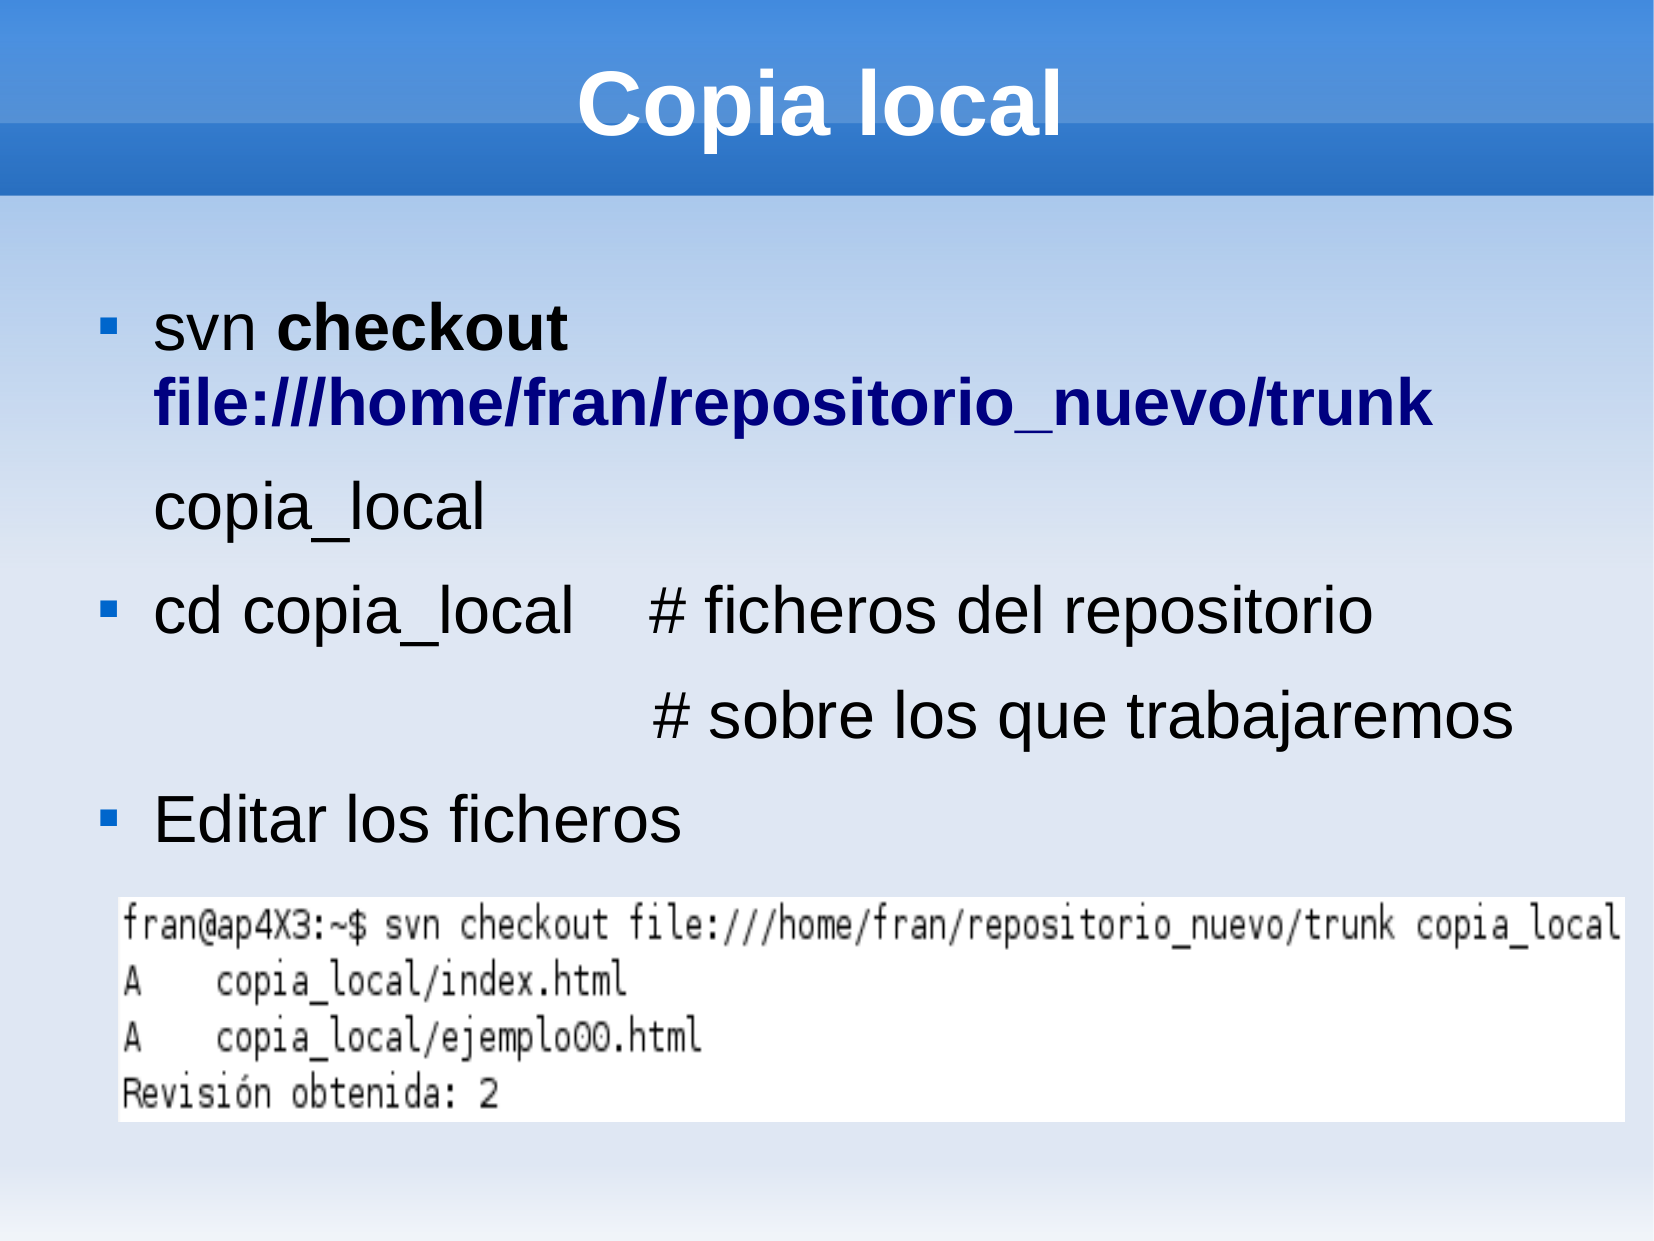

# Copia local
svn checkout file:///home/fran/repositorio_nuevo/trunk
copia_local
cd copia_local # ficheros del repositorio
 # sobre los que trabajaremos
Editar los ficheros